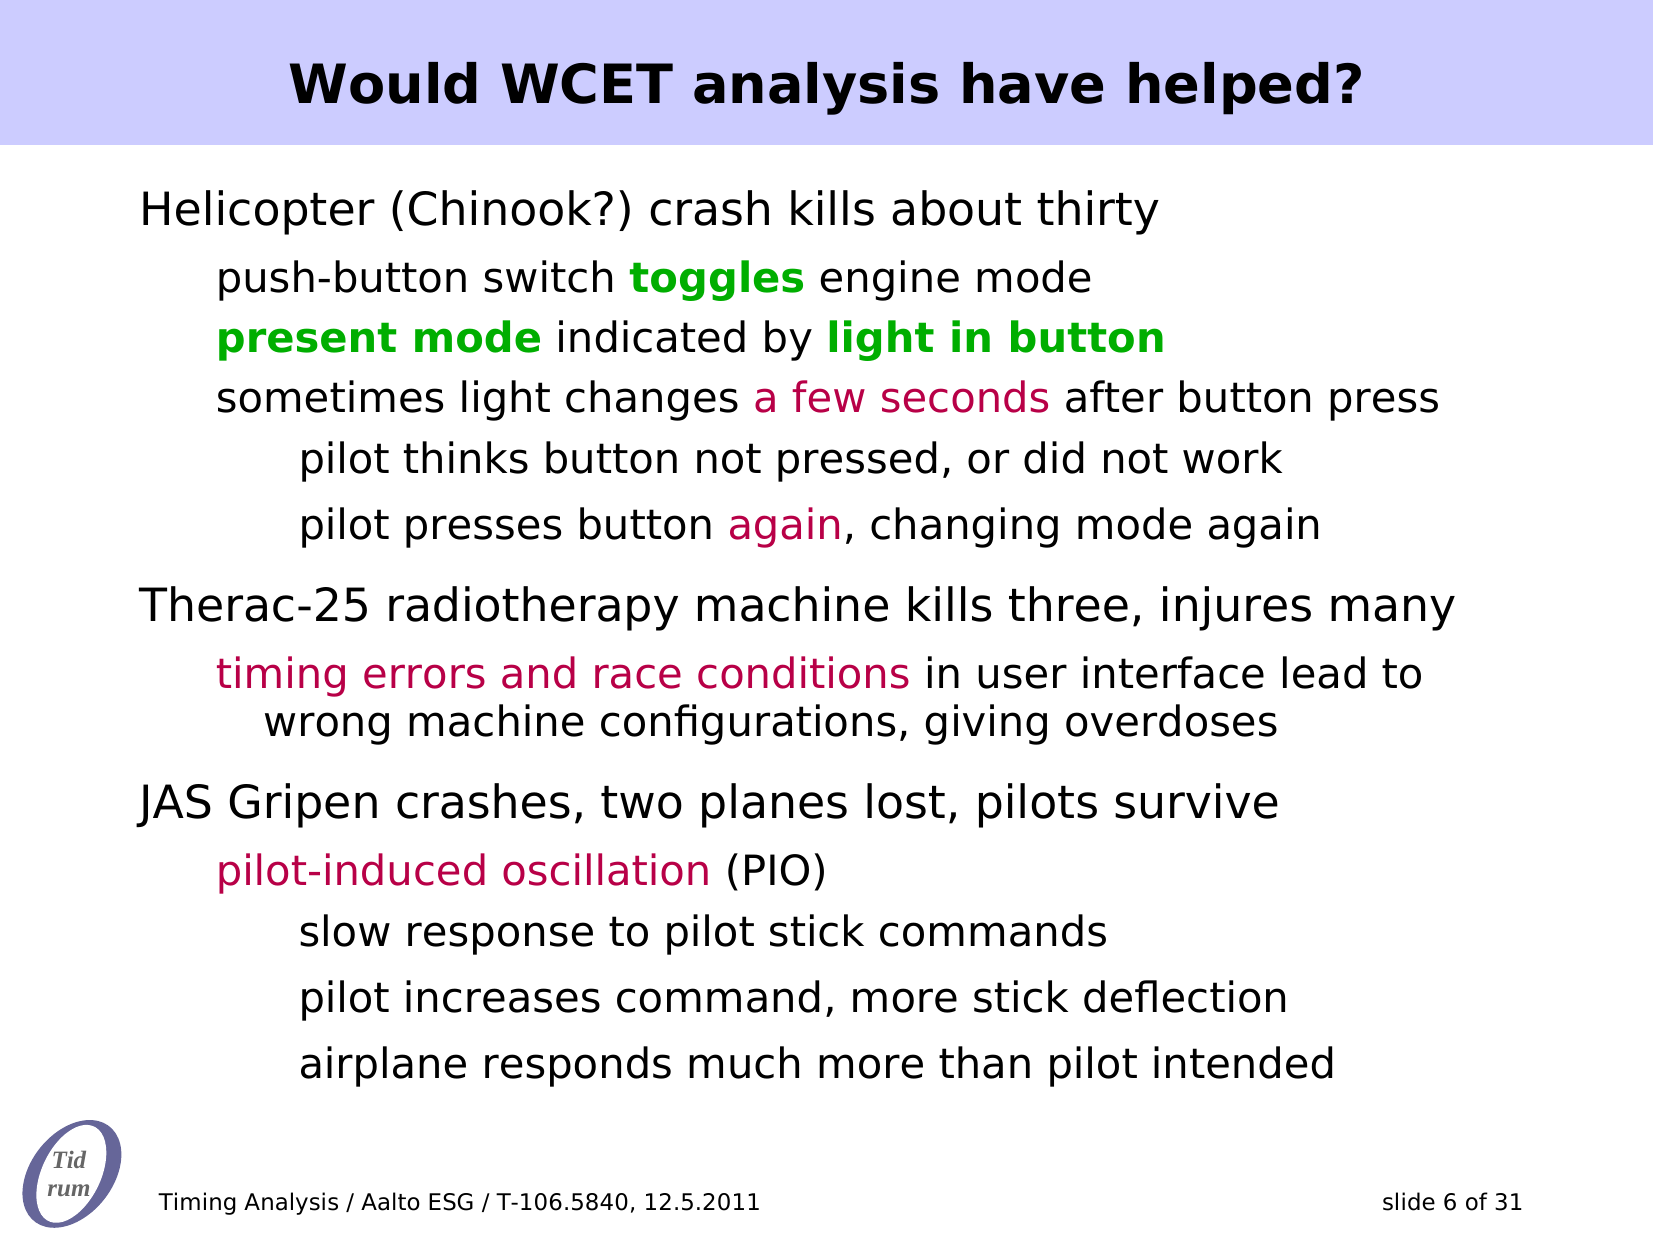

# Would WCET analysis have helped?
Helicopter (Chinook?) crash kills about thirty
push-button switch toggles engine mode
present mode indicated by light in button
sometimes light changes a few seconds after button press
pilot thinks button not pressed, or did not work
pilot presses button again, changing mode again
Therac-25 radiotherapy machine kills three, injures many
timing errors and race conditions in user interface lead to wrong machine configurations, giving overdoses
JAS Gripen crashes, two planes lost, pilots survive
pilot-induced oscillation (PIO)
slow response to pilot stick commands
pilot increases command, more stick deflection
airplane responds much more than pilot intended